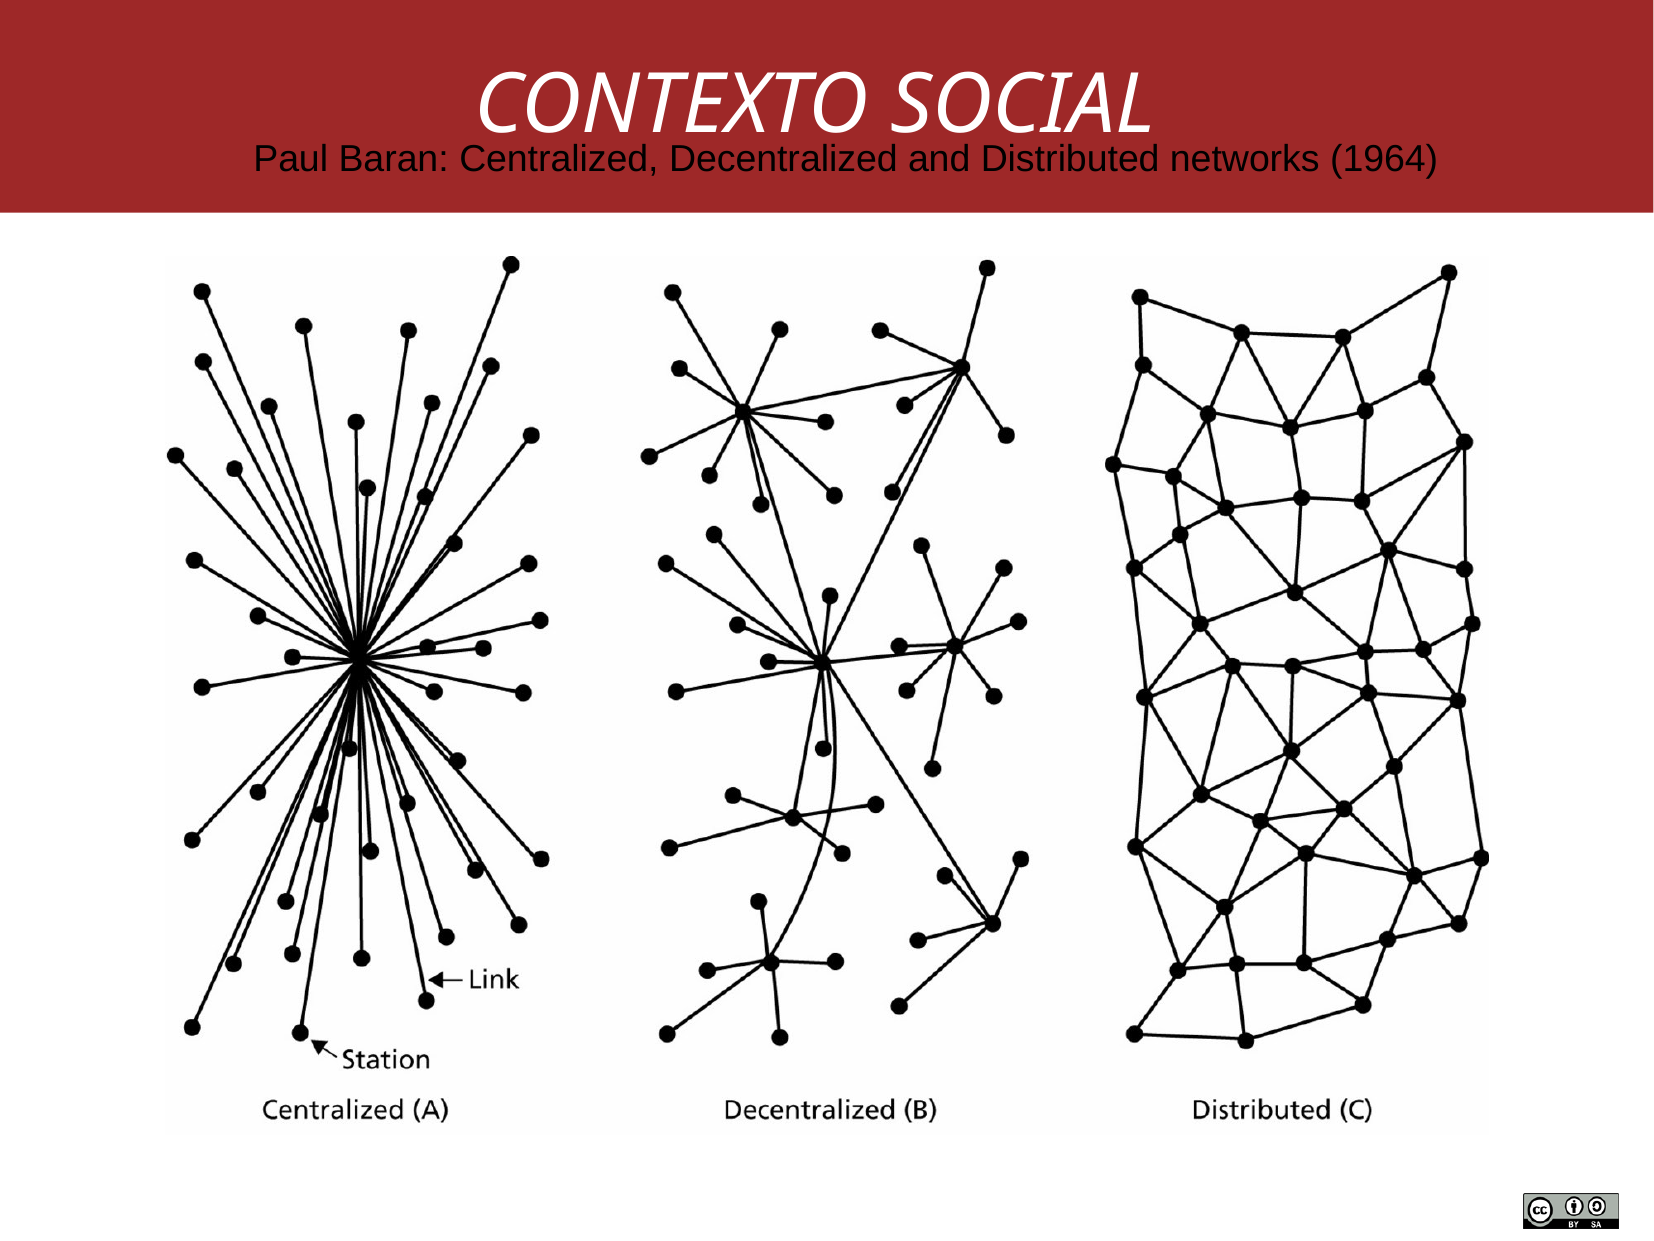

CONTEXTO SOCIAL
#
Paul Baran: Centralized, Decentralized and Distributed networks (1964)